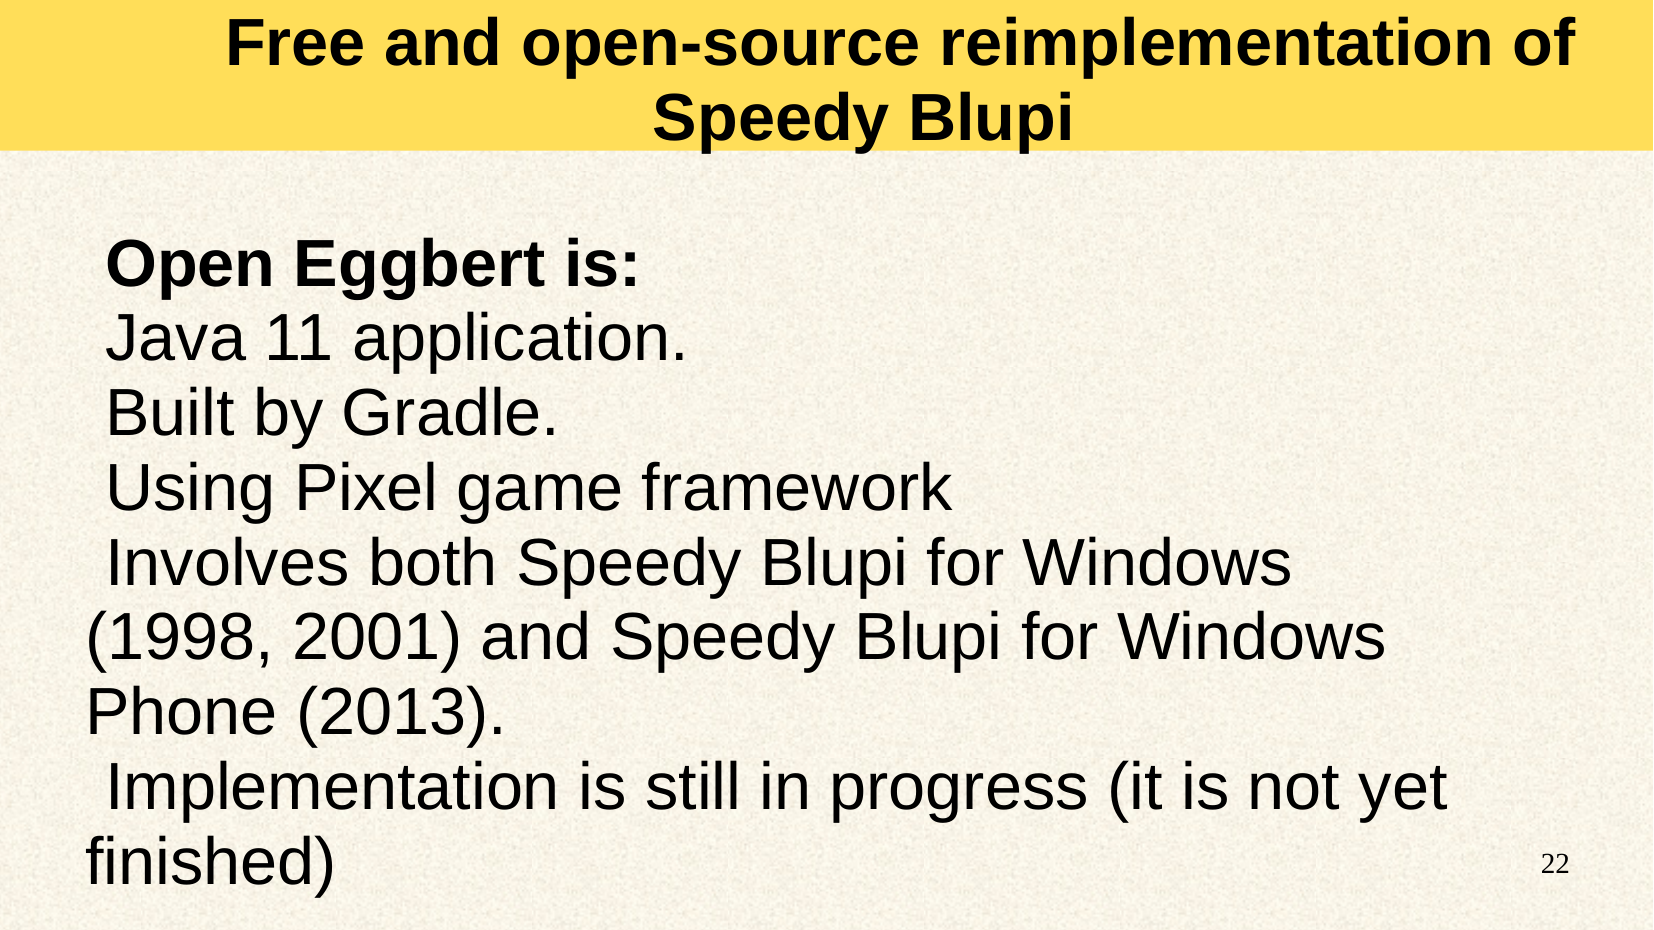

# Free and open-source reimplementation of Speedy Blupi
Open Eggbert is:
Java 11 application.
Built by Gradle.
Using Pixel game framework
Involves both Speedy Blupi for Windows (1998, 2001) and Speedy Blupi for Windows Phone (2013).
Implementation is still in progress (it is not yet finished)
22